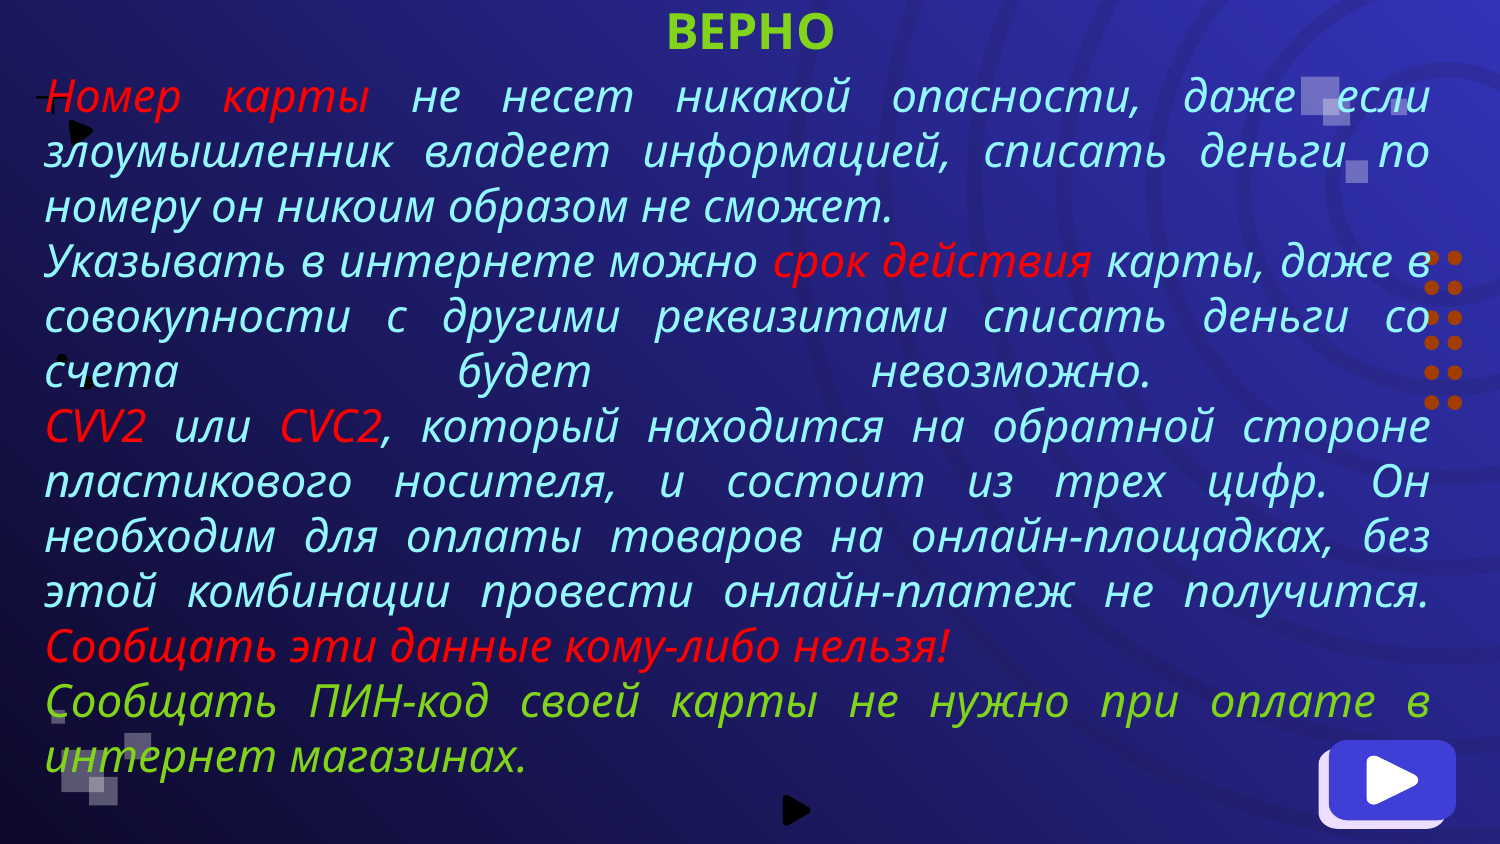

# ВЕРНО
Номер карты не несет никакой опасности, даже если злоумышленник владеет информацией, списать деньги по номеру он никоим образом не сможет.
Указывать в интернете можно срок действия карты, даже в совокупности с другими реквизитами списать деньги со счета будет невозможно.
CVV2 или CVC2, который находится на обратной стороне пластикового носителя, и состоит из трех цифр. Он необходим для оплаты товаров на онлайн-площадках, без этой комбинации провести онлайн-платеж не получится. Сообщать эти данные кому-либо нельзя!
Сообщать ПИН-код своей карты не нужно при оплате в интернет магазинах.